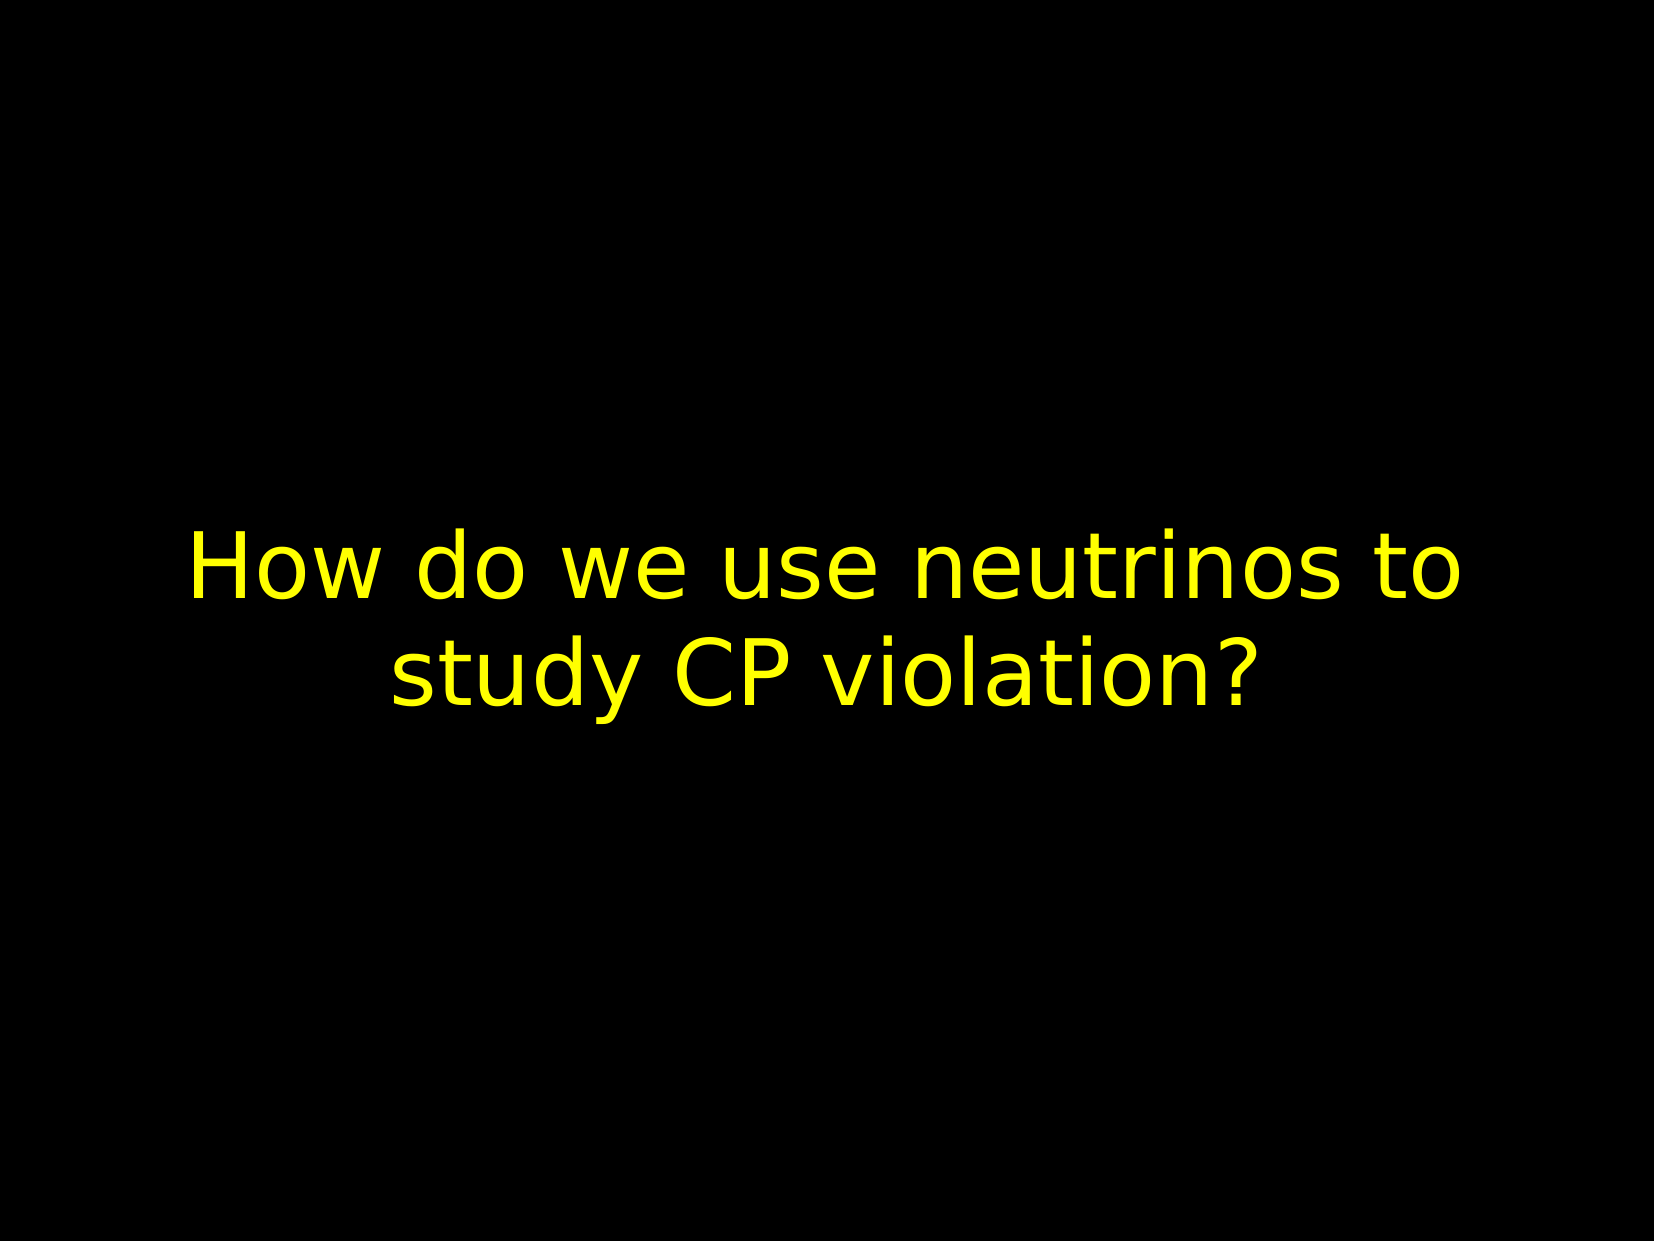

# How do we use neutrinos to study CP violation?